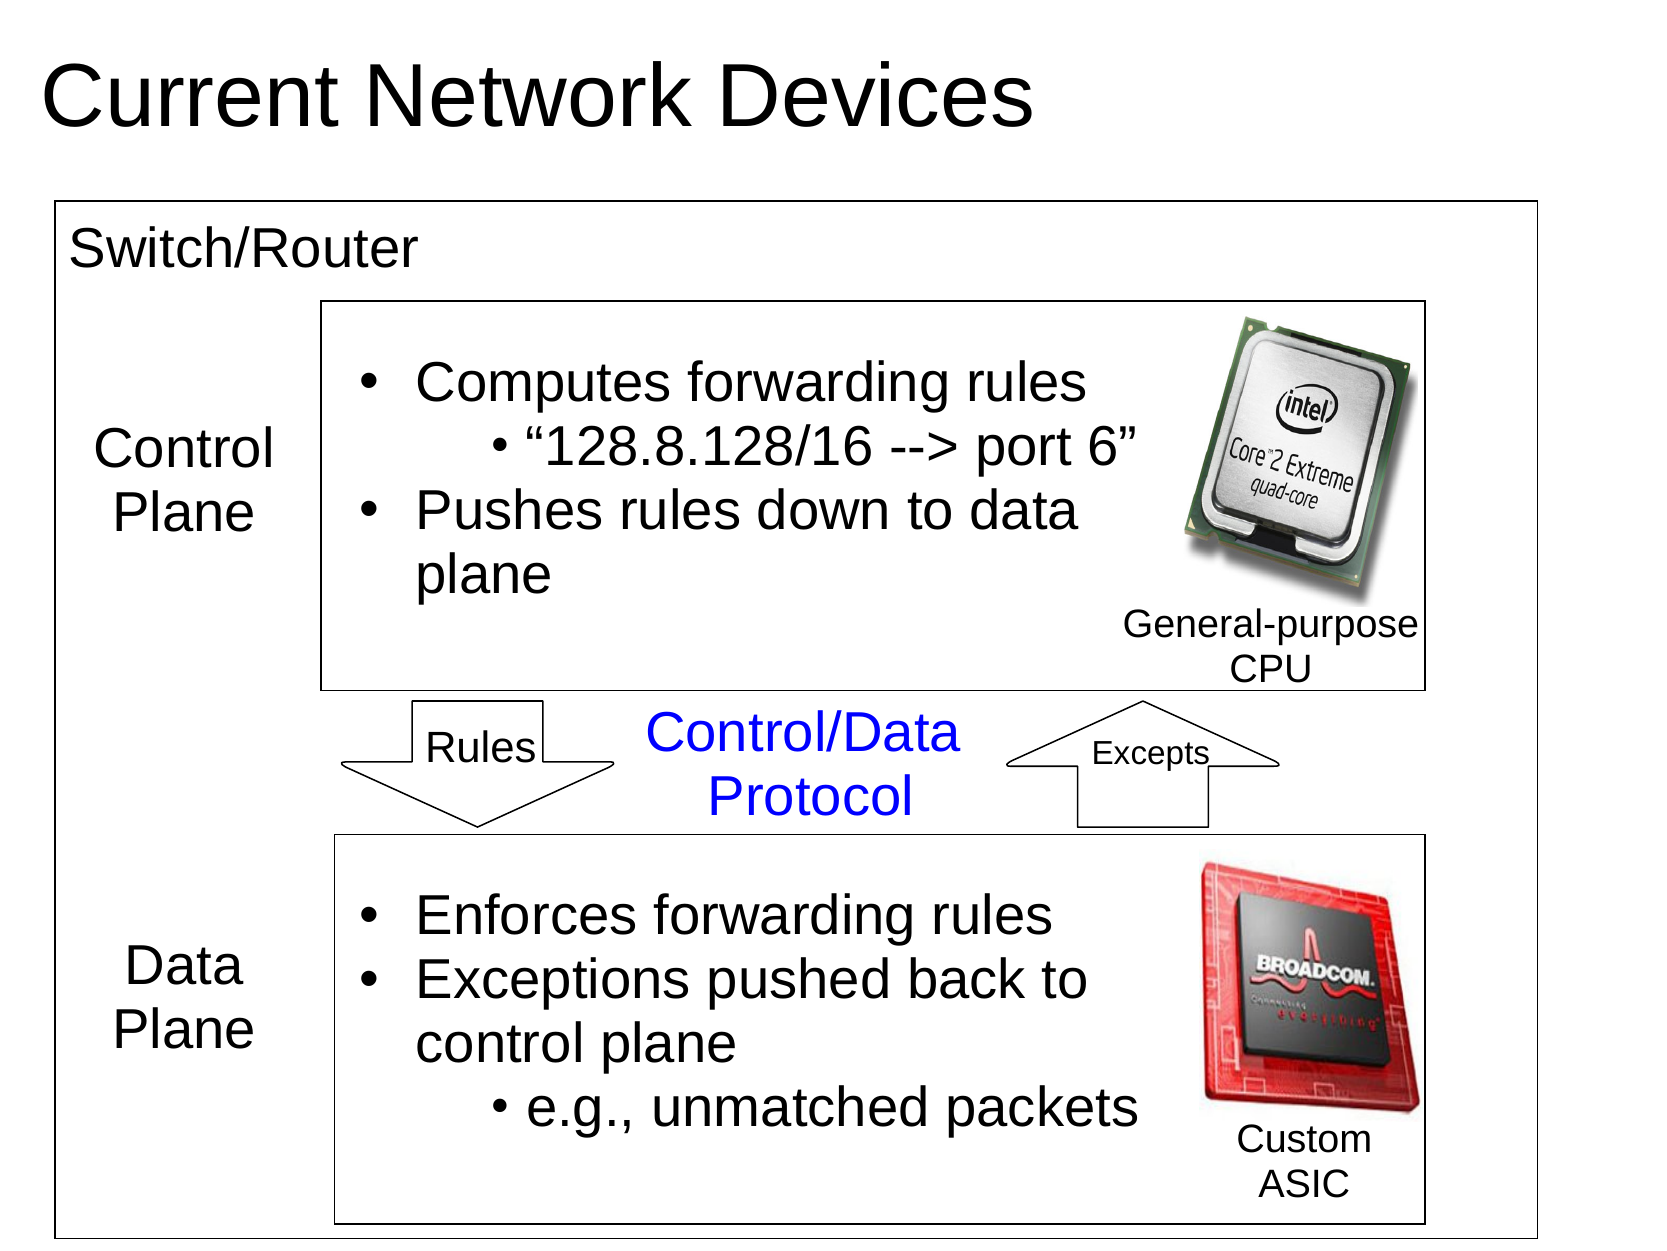

# Current Network Devices
Switch/Router
Computes forwarding rules
 “128.8.128/16 --> port 6”
Pushes rules down to data plane
Control
Plane
General-purpose
CPU
Control/Data  Protocol
Rules
Excepts
Enforces forwarding rules
Exceptions pushed back to control plane
 e.g., unmatched packets
Data
Plane
Custom
ASIC